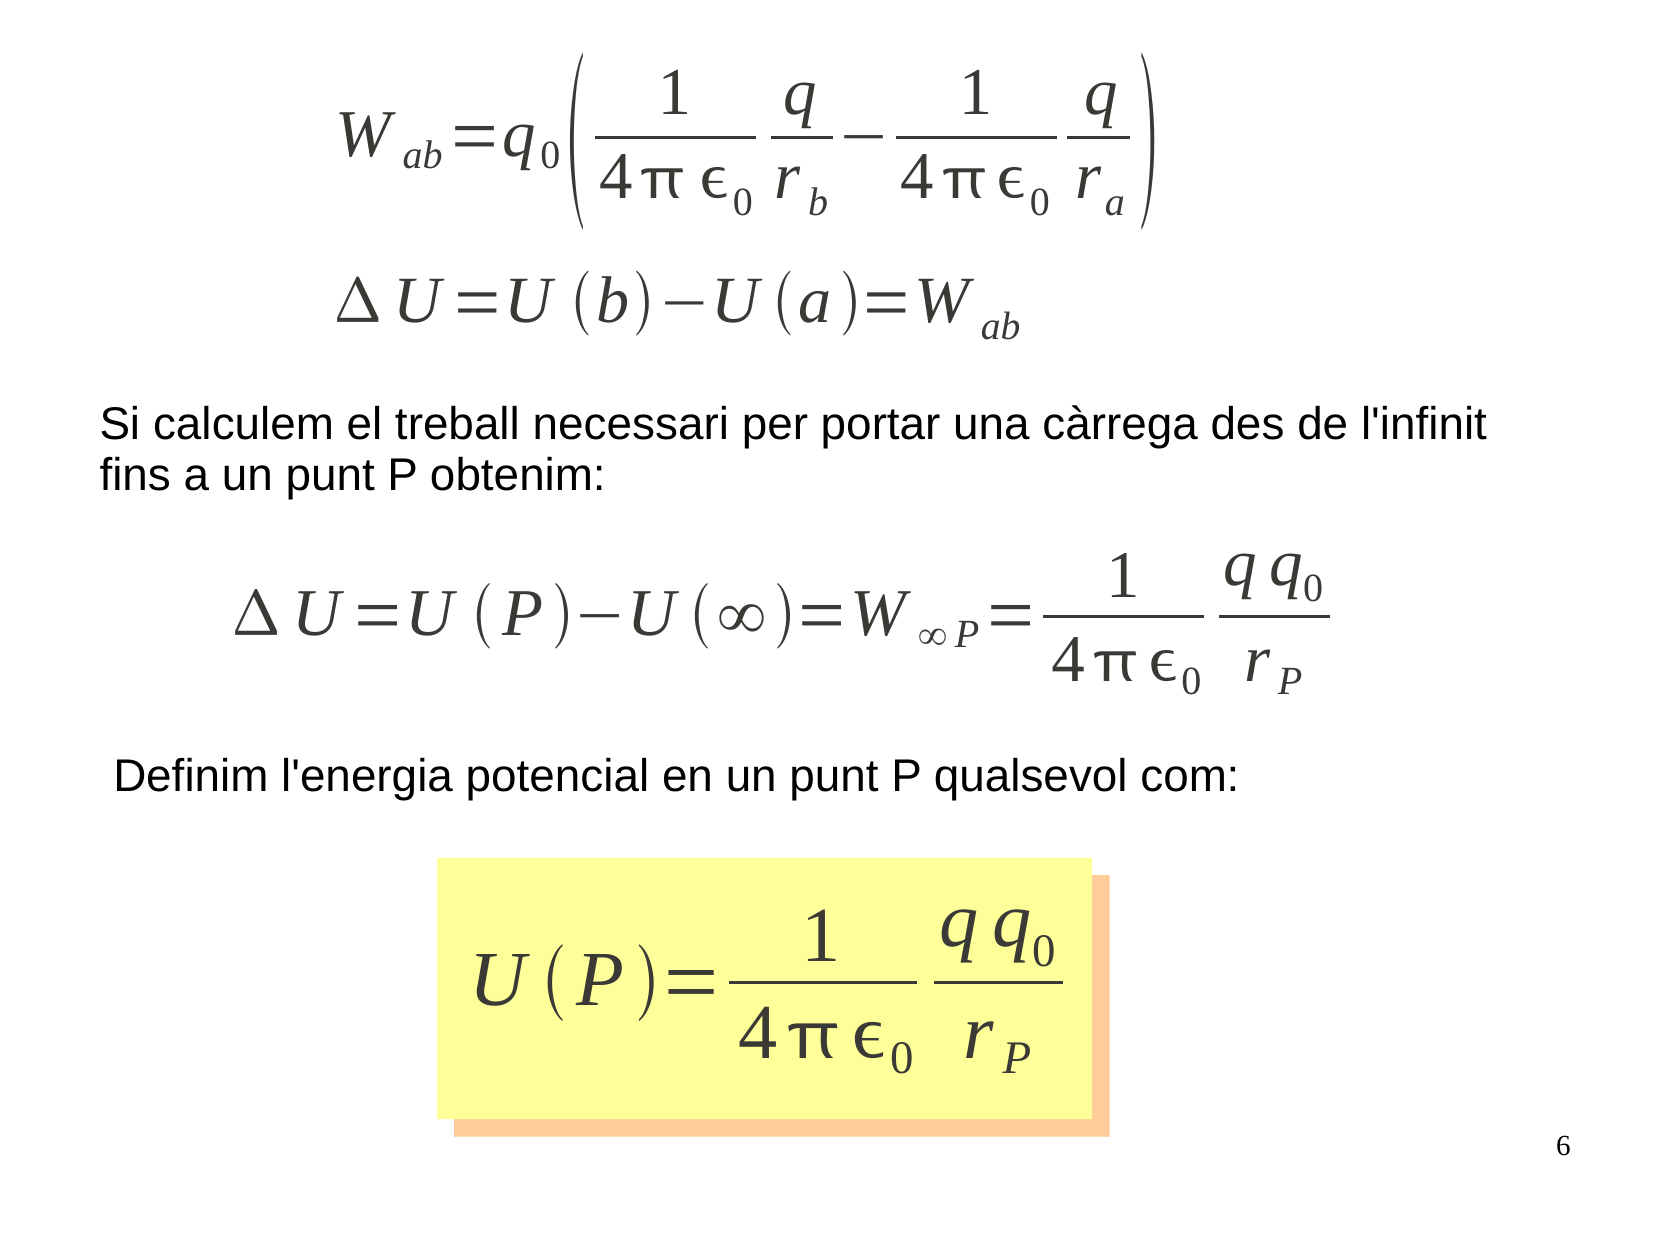

Si calculem el treball necessari per portar una càrrega des de l'infinit fins a un punt P obtenim:
Definim l'energia potencial en un punt P qualsevol com:
6